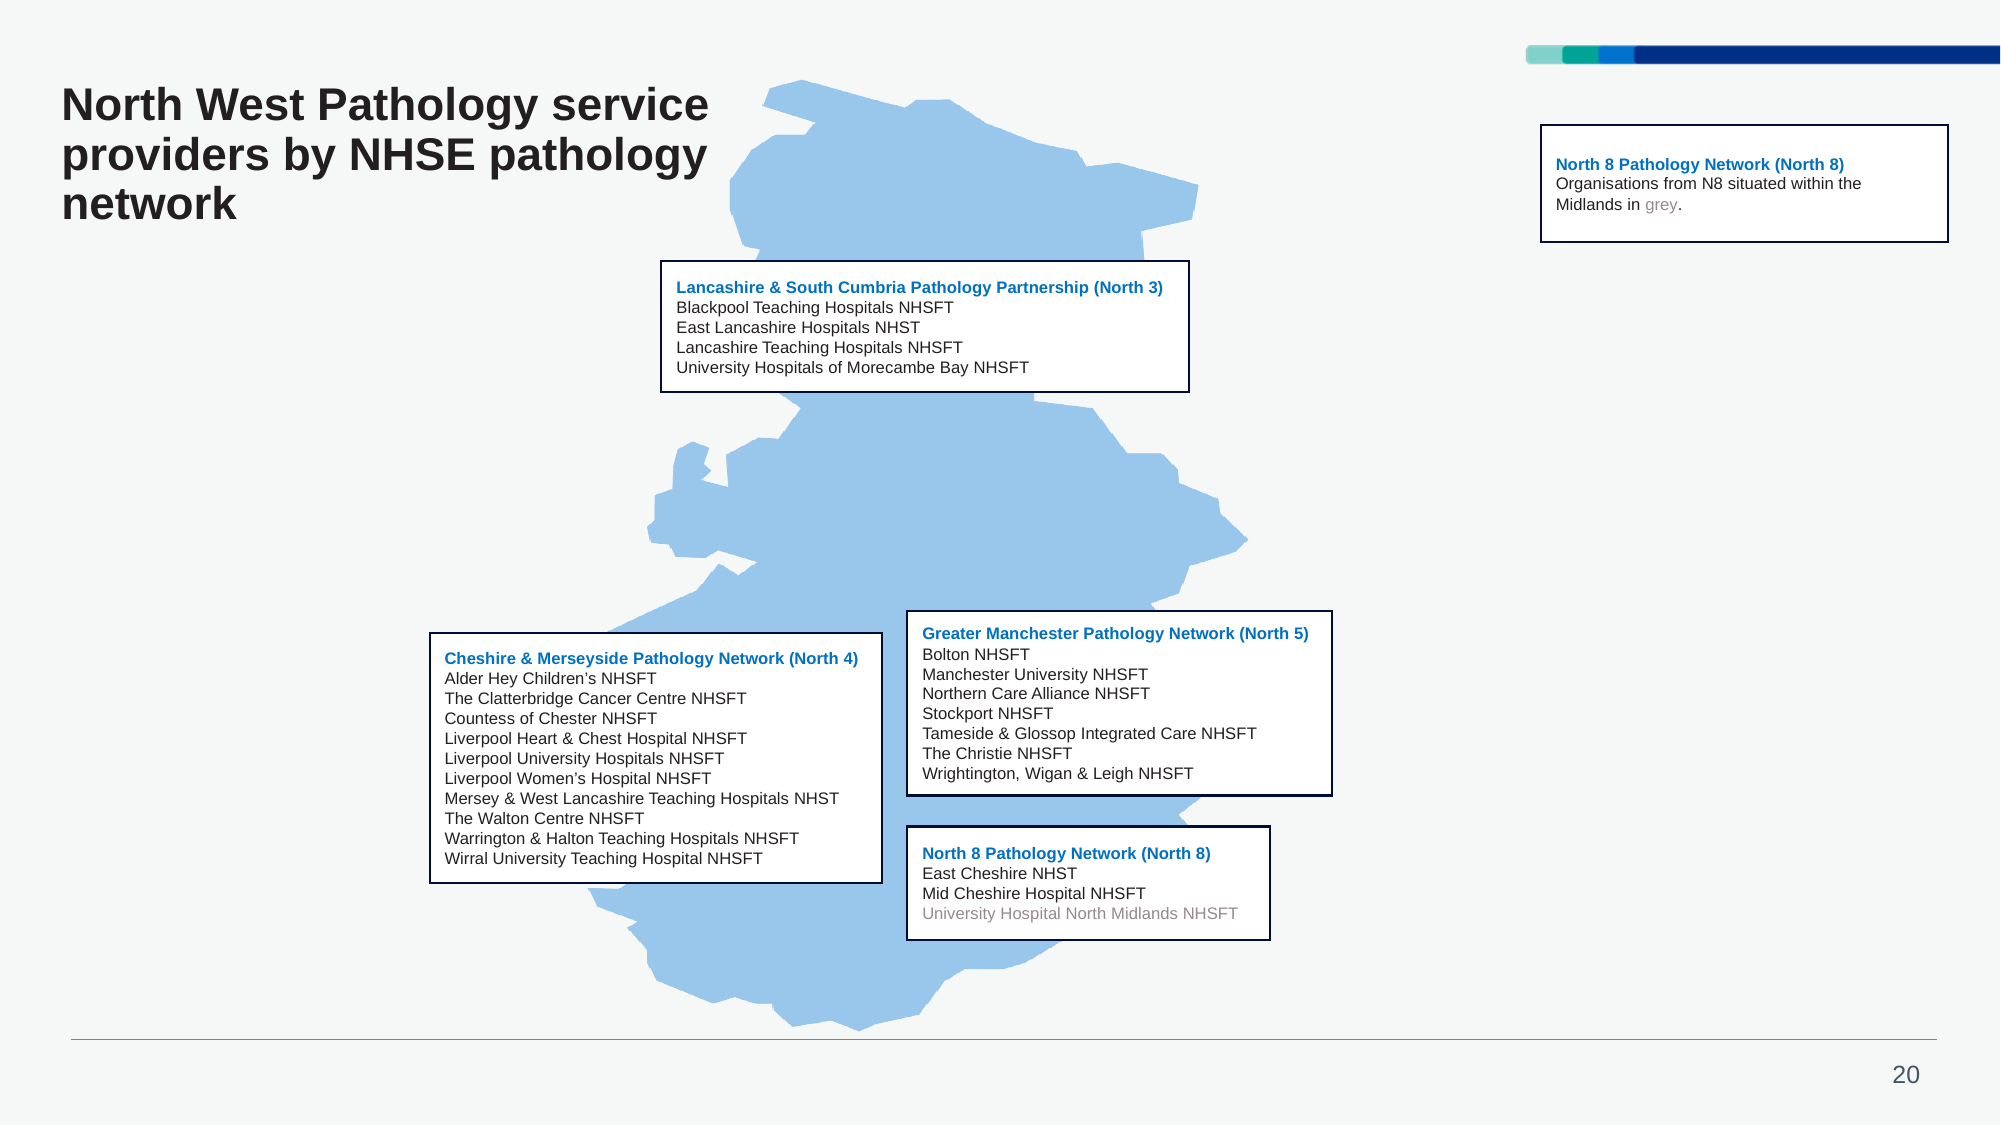

# North West Pathology service providers by NHSE pathology network
North 8 Pathology Network (North 8) Organisations from N8 situated within the Midlands in grey.
Lancashire & South Cumbria Pathology Partnership (North 3)
Blackpool Teaching Hospitals NHSFT
East Lancashire Hospitals NHST
Lancashire Teaching Hospitals NHSFT
University Hospitals of Morecambe Bay NHSFT
Greater Manchester Pathology Network (North 5)
Bolton NHSFT
Manchester University NHSFT
Northern Care Alliance NHSFT
Stockport NHSFT
Tameside & Glossop Integrated Care NHSFT
The Christie NHSFT
Wrightington, Wigan & Leigh NHSFT
Cheshire & Merseyside Pathology Network (North 4)
Alder Hey Children’s NHSFT
The Clatterbridge Cancer Centre NHSFT
Countess of Chester NHSFT
Liverpool Heart & Chest Hospital NHSFT
Liverpool University Hospitals NHSFT
Liverpool Women’s Hospital NHSFT
Mersey & West Lancashire Teaching Hospitals NHST
The Walton Centre NHSFT
Warrington & Halton Teaching Hospitals NHSFT
Wirral University Teaching Hospital NHSFT
North 8 Pathology Network (North 8)
East Cheshire NHST
Mid Cheshire Hospital NHSFT
University Hospital North Midlands NHSFT